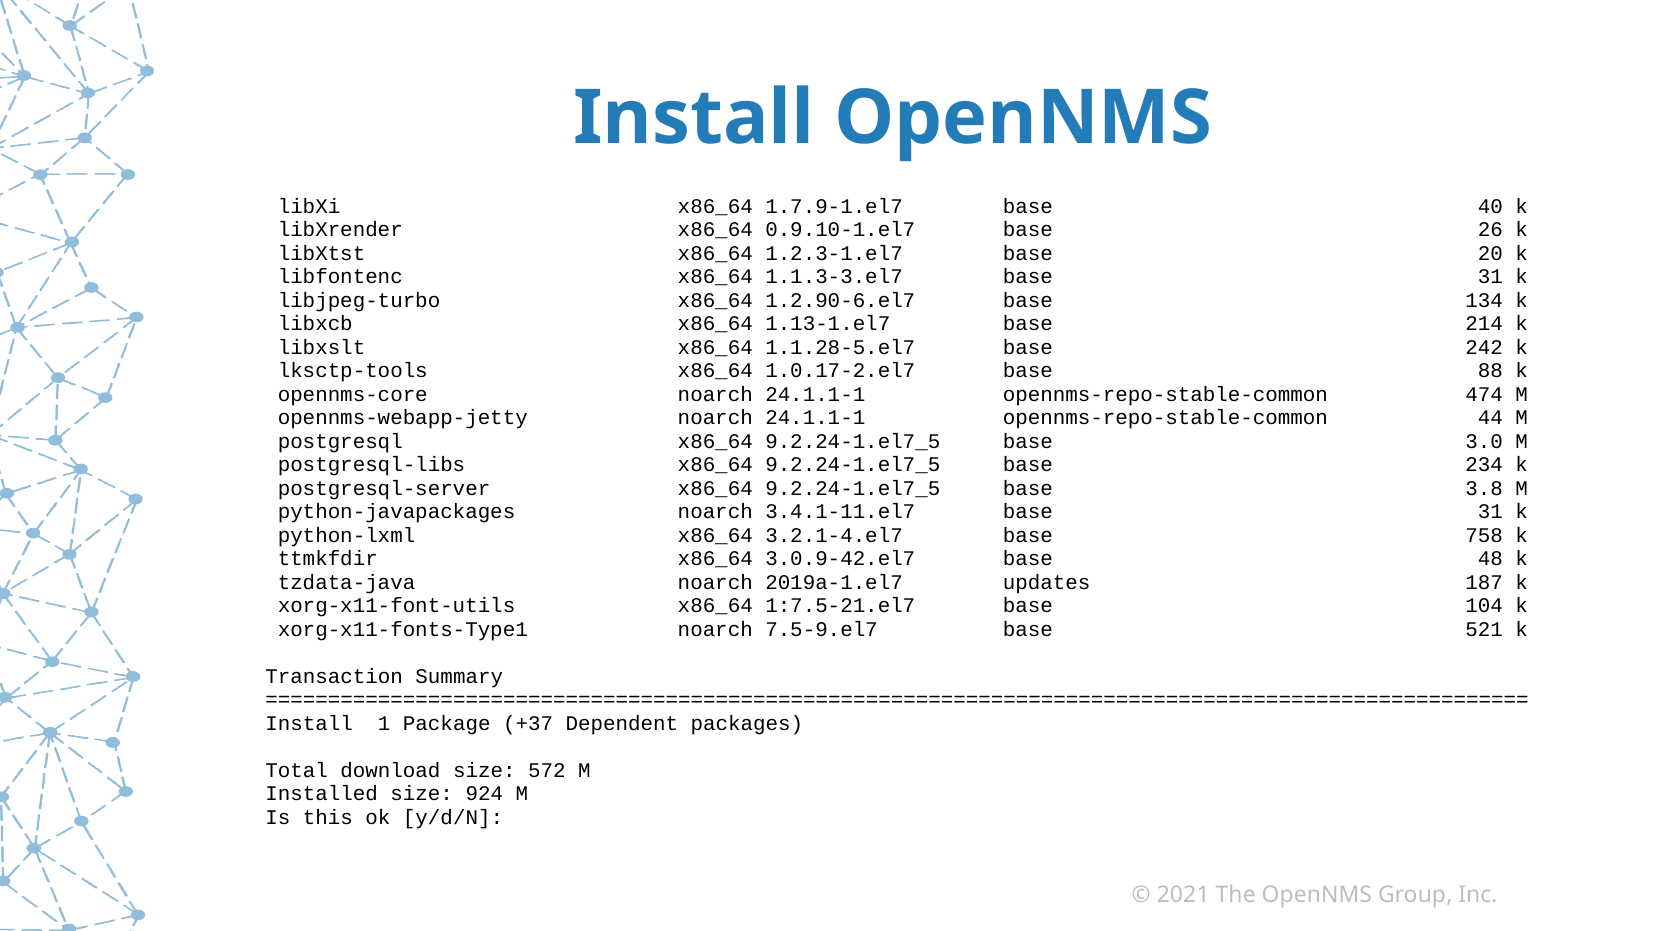

# Install OpenNMS
 libXi x86_64 1.7.9-1.el7 base 40 k
 libXrender x86_64 0.9.10-1.el7 base 26 k
 libXtst x86_64 1.2.3-1.el7 base 20 k
 libfontenc x86_64 1.1.3-3.el7 base 31 k
 libjpeg-turbo x86_64 1.2.90-6.el7 base 134 k
 libxcb x86_64 1.13-1.el7 base 214 k
 libxslt x86_64 1.1.28-5.el7 base 242 k
 lksctp-tools x86_64 1.0.17-2.el7 base 88 k
 opennms-core noarch 24.1.1-1 opennms-repo-stable-common 474 M
 opennms-webapp-jetty noarch 24.1.1-1 opennms-repo-stable-common 44 M
 postgresql x86_64 9.2.24-1.el7_5 base 3.0 M
 postgresql-libs x86_64 9.2.24-1.el7_5 base 234 k
 postgresql-server x86_64 9.2.24-1.el7_5 base 3.8 M
 python-javapackages noarch 3.4.1-11.el7 base 31 k
 python-lxml x86_64 3.2.1-4.el7 base 758 k
 ttmkfdir x86_64 3.0.9-42.el7 base 48 k
 tzdata-java noarch 2019a-1.el7 updates 187 k
 xorg-x11-font-utils x86_64 1:7.5-21.el7 base 104 k
 xorg-x11-fonts-Type1 noarch 7.5-9.el7 base 521 k
Transaction Summary
=====================================================================================================
Install 1 Package (+37 Dependent packages)
Total download size: 572 M
Installed size: 924 M
Is this ok [y/d/N]: